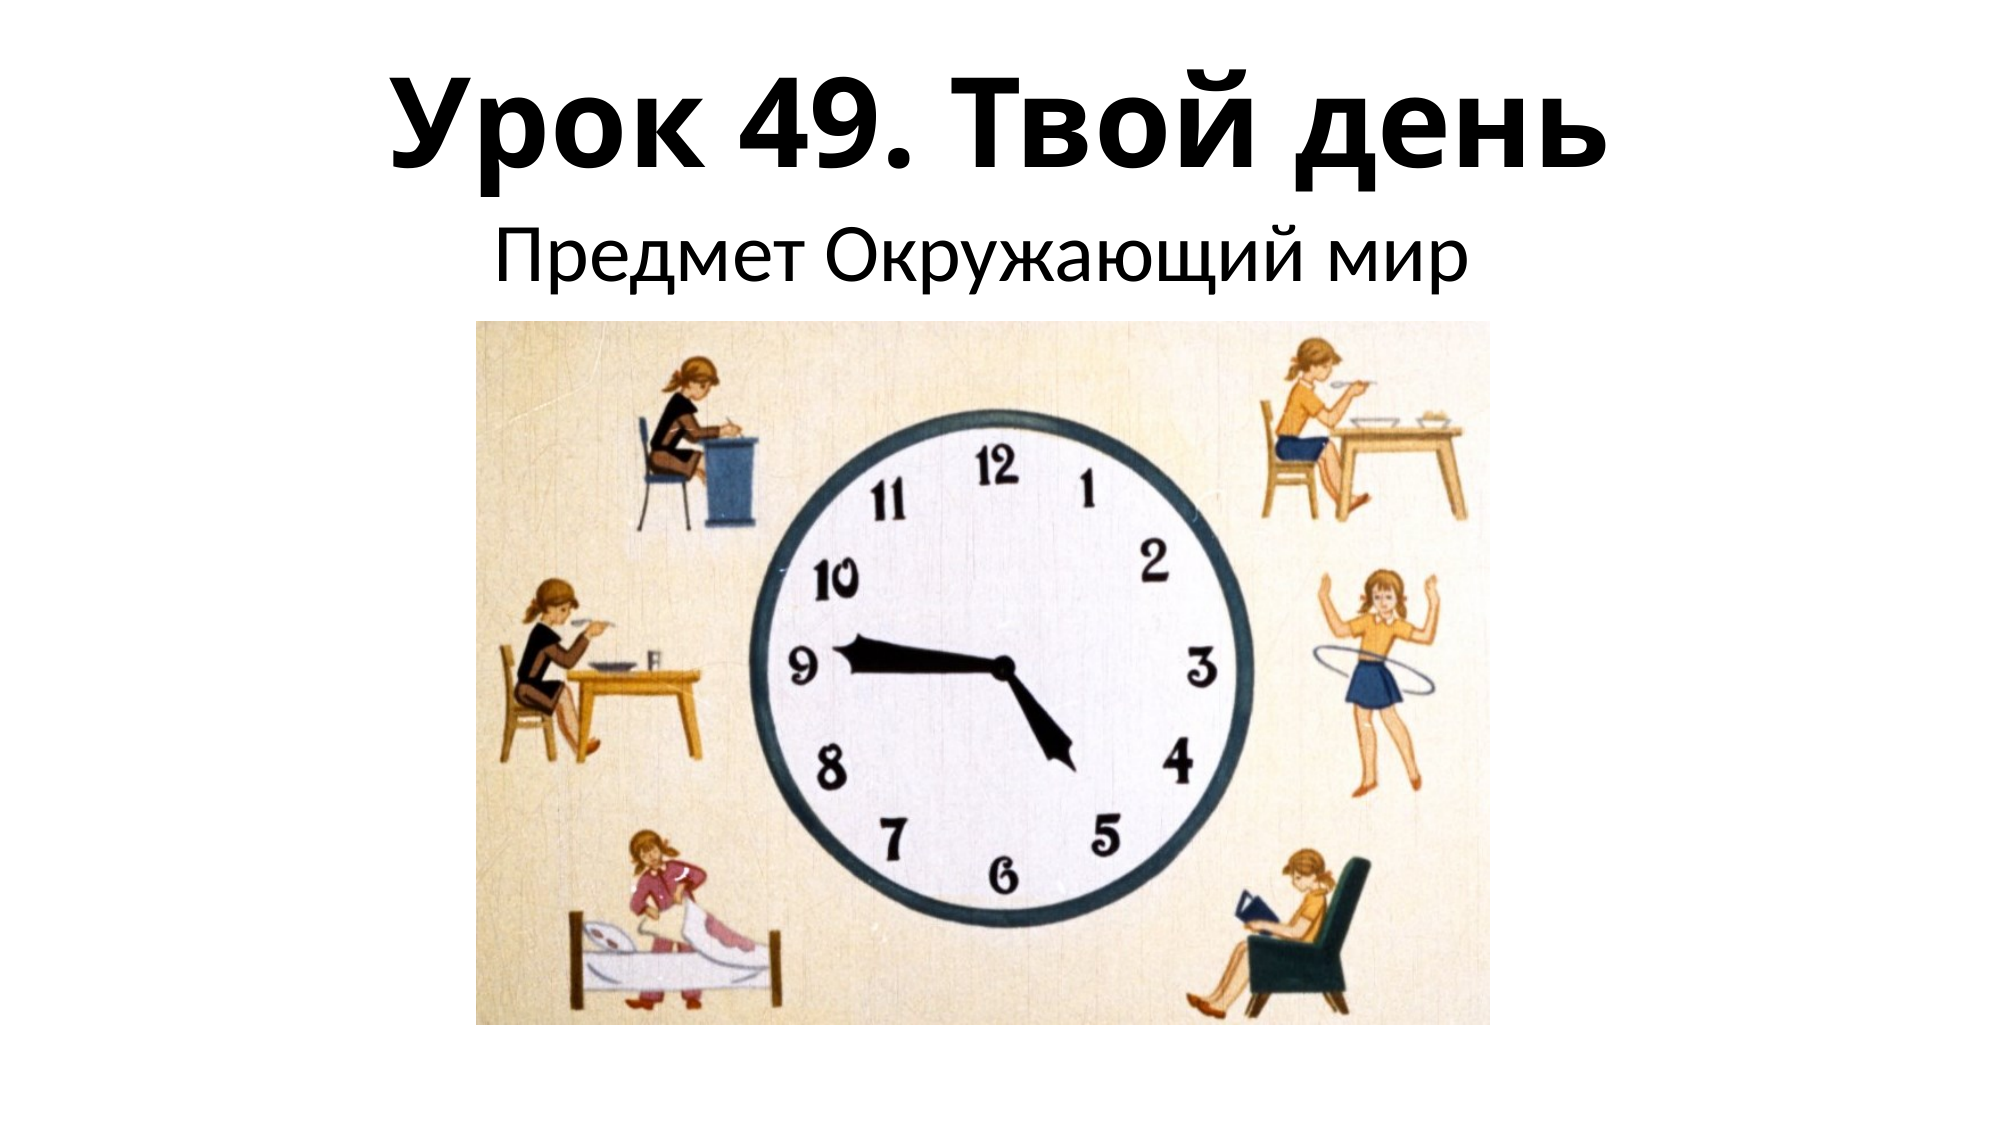

# Урок 49. Твой день
Предмет Окружающий мир